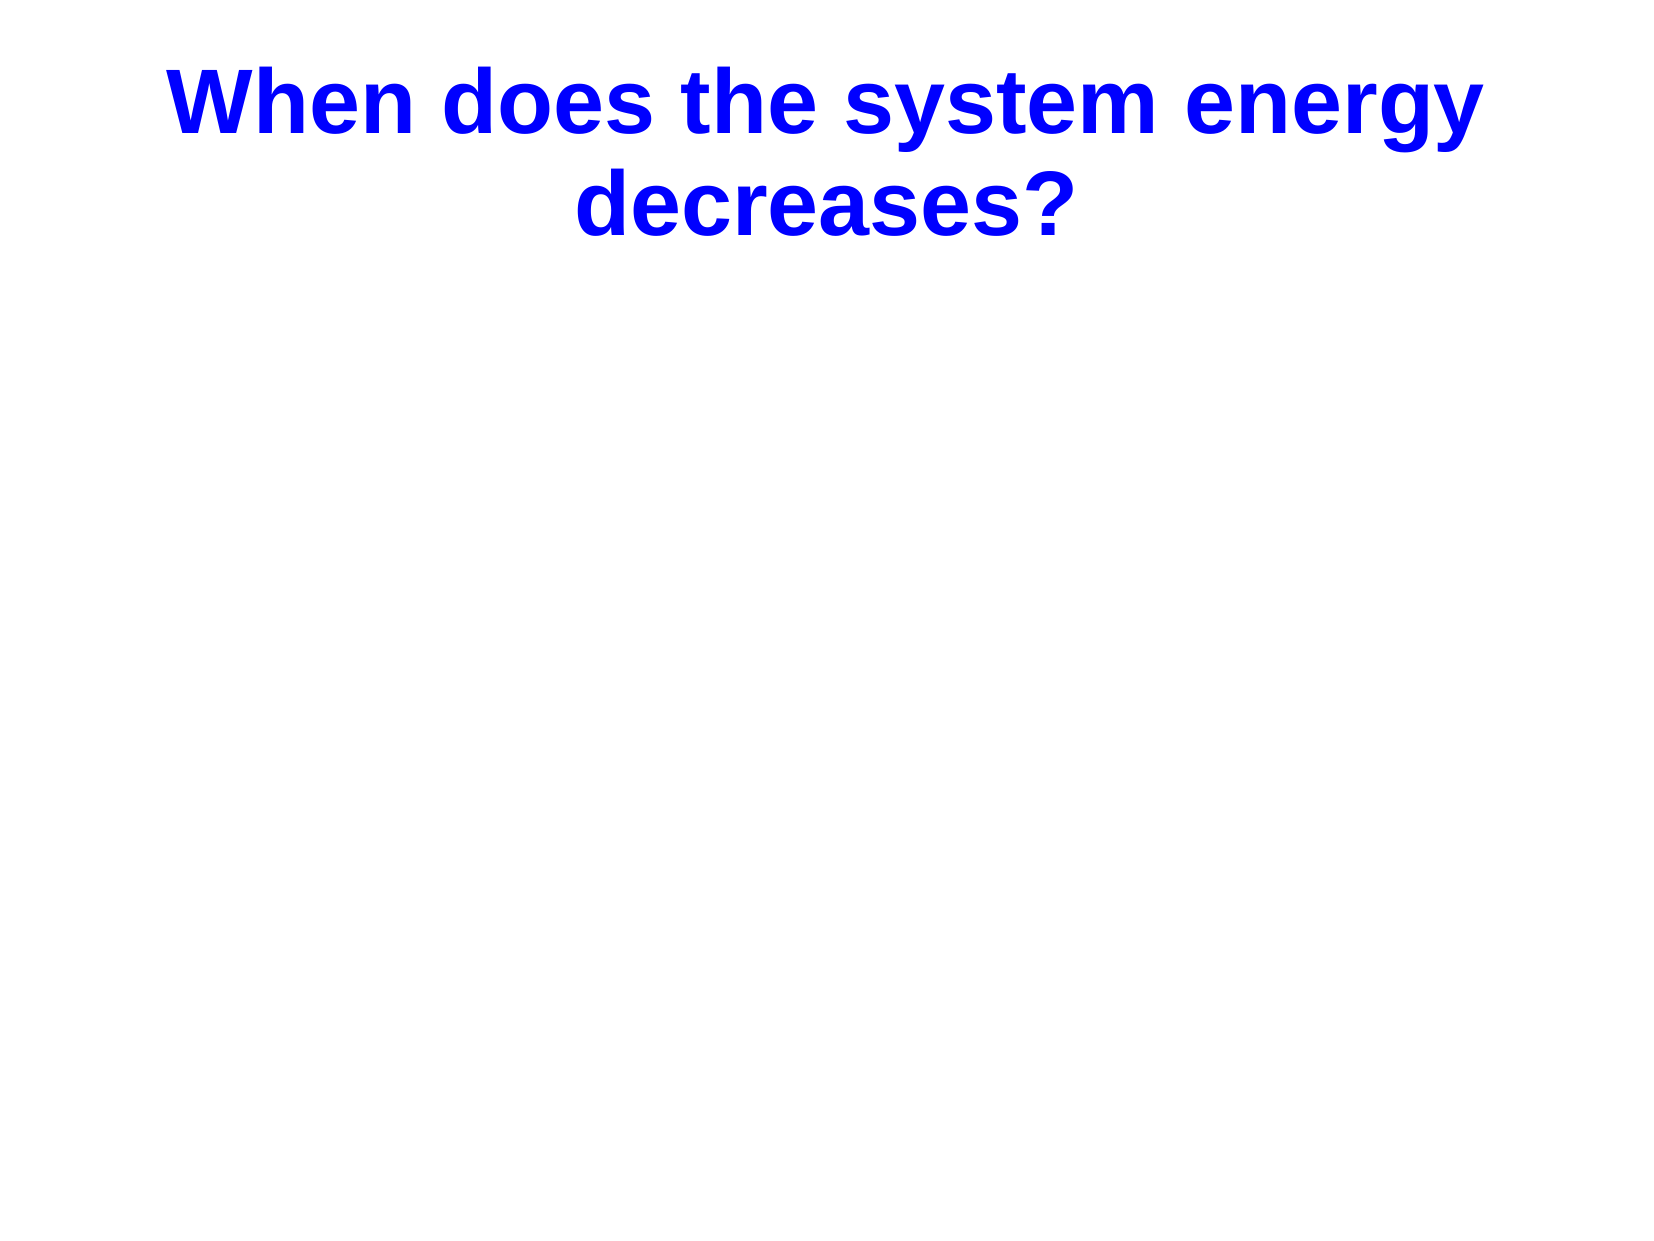

# When does the system energy decreases?